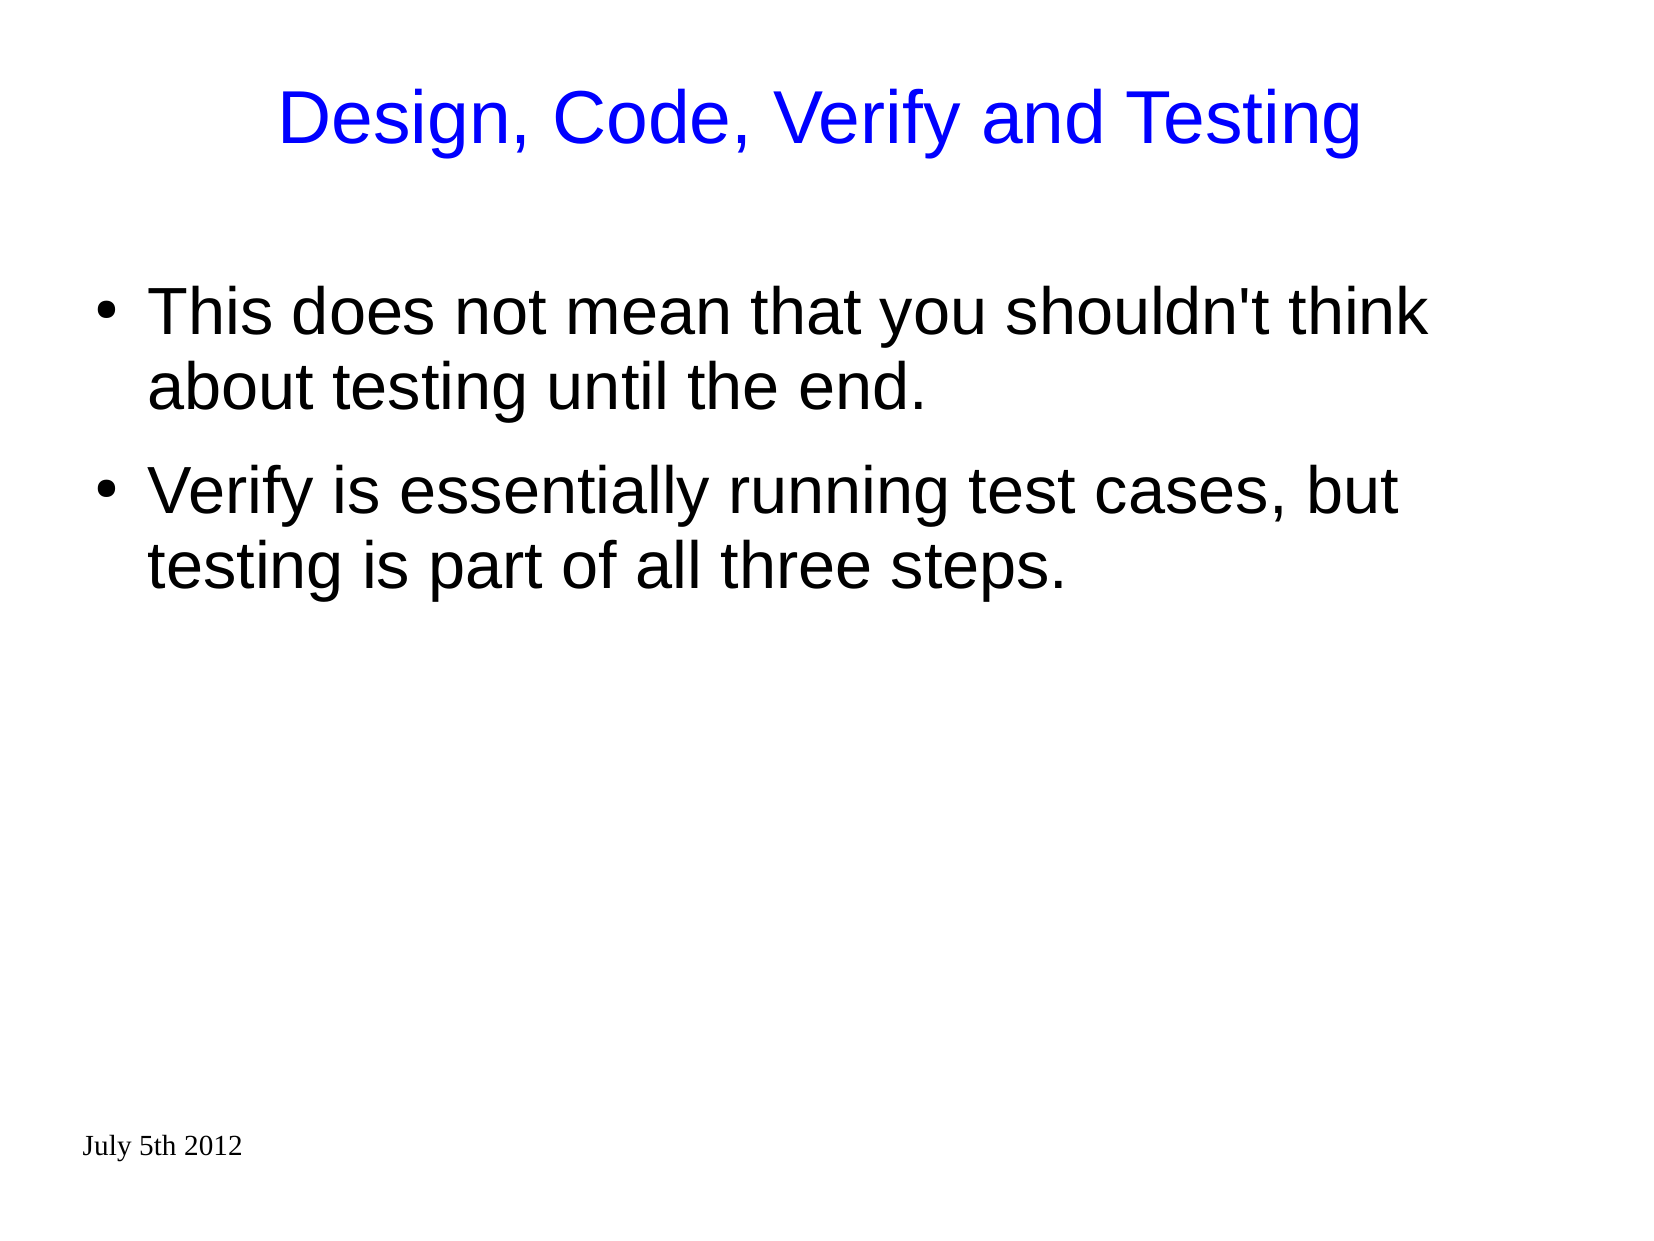

# Design, Code, Verify and Testing
This does not mean that you shouldn't think about testing until the end.
Verify is essentially running test cases, but testing is part of all three steps.
July 5th 2012